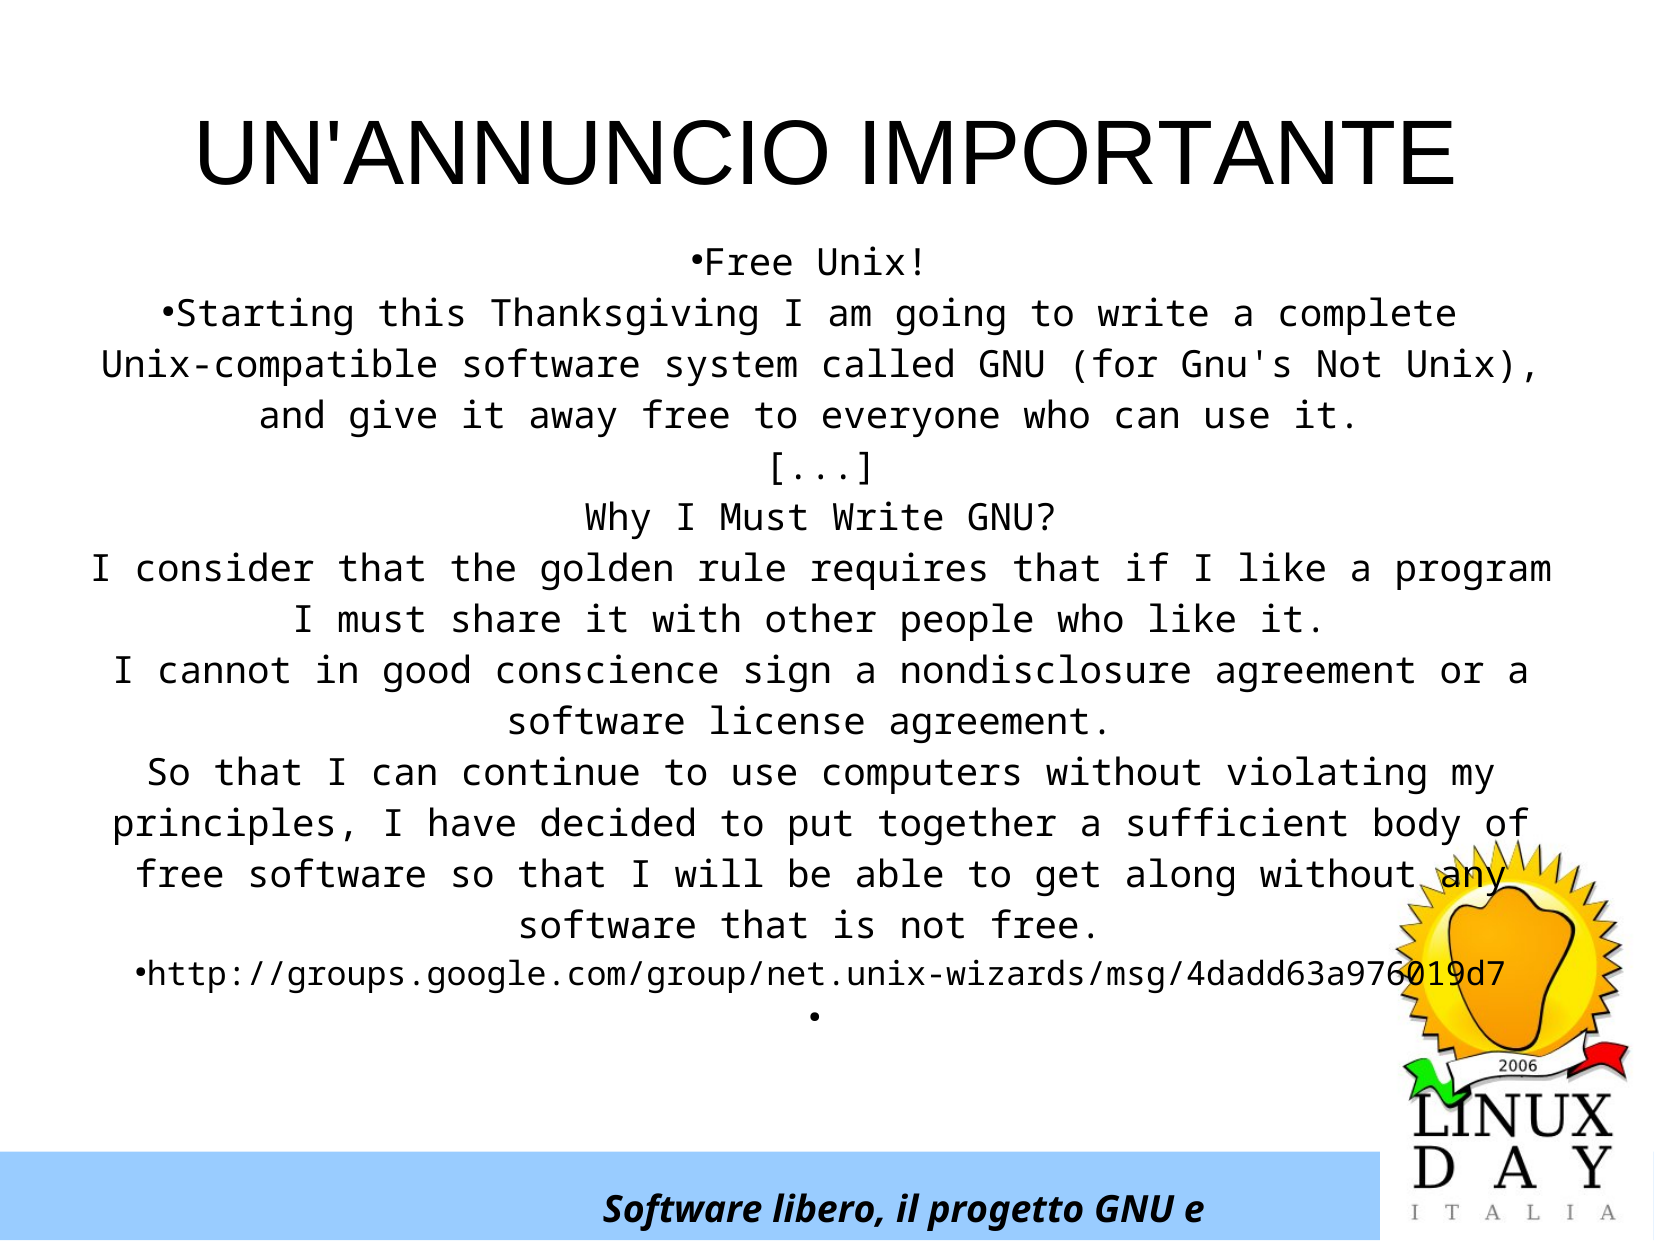

# UN'ANNUNCIO IMPORTANTE
Free Unix!
Starting this Thanksgiving I am going to write a complete
Unix-compatible software system called GNU (for Gnu's Not Unix), and give it away free to everyone who can use it.
[...]
Why I Must Write GNU?
I consider that the golden rule requires that if I like a program I must share it with other people who like it.
I cannot in good conscience sign a nondisclosure agreement or a software license agreement.
So that I can continue to use computers without violating my principles, I have decided to put together a sufficient body of free software so that I will be able to get along without any software that is not free.
http://groups.google.com/group/net.unix-wizards/msg/4dadd63a976019d7
Software libero, il progetto GNU e Linux